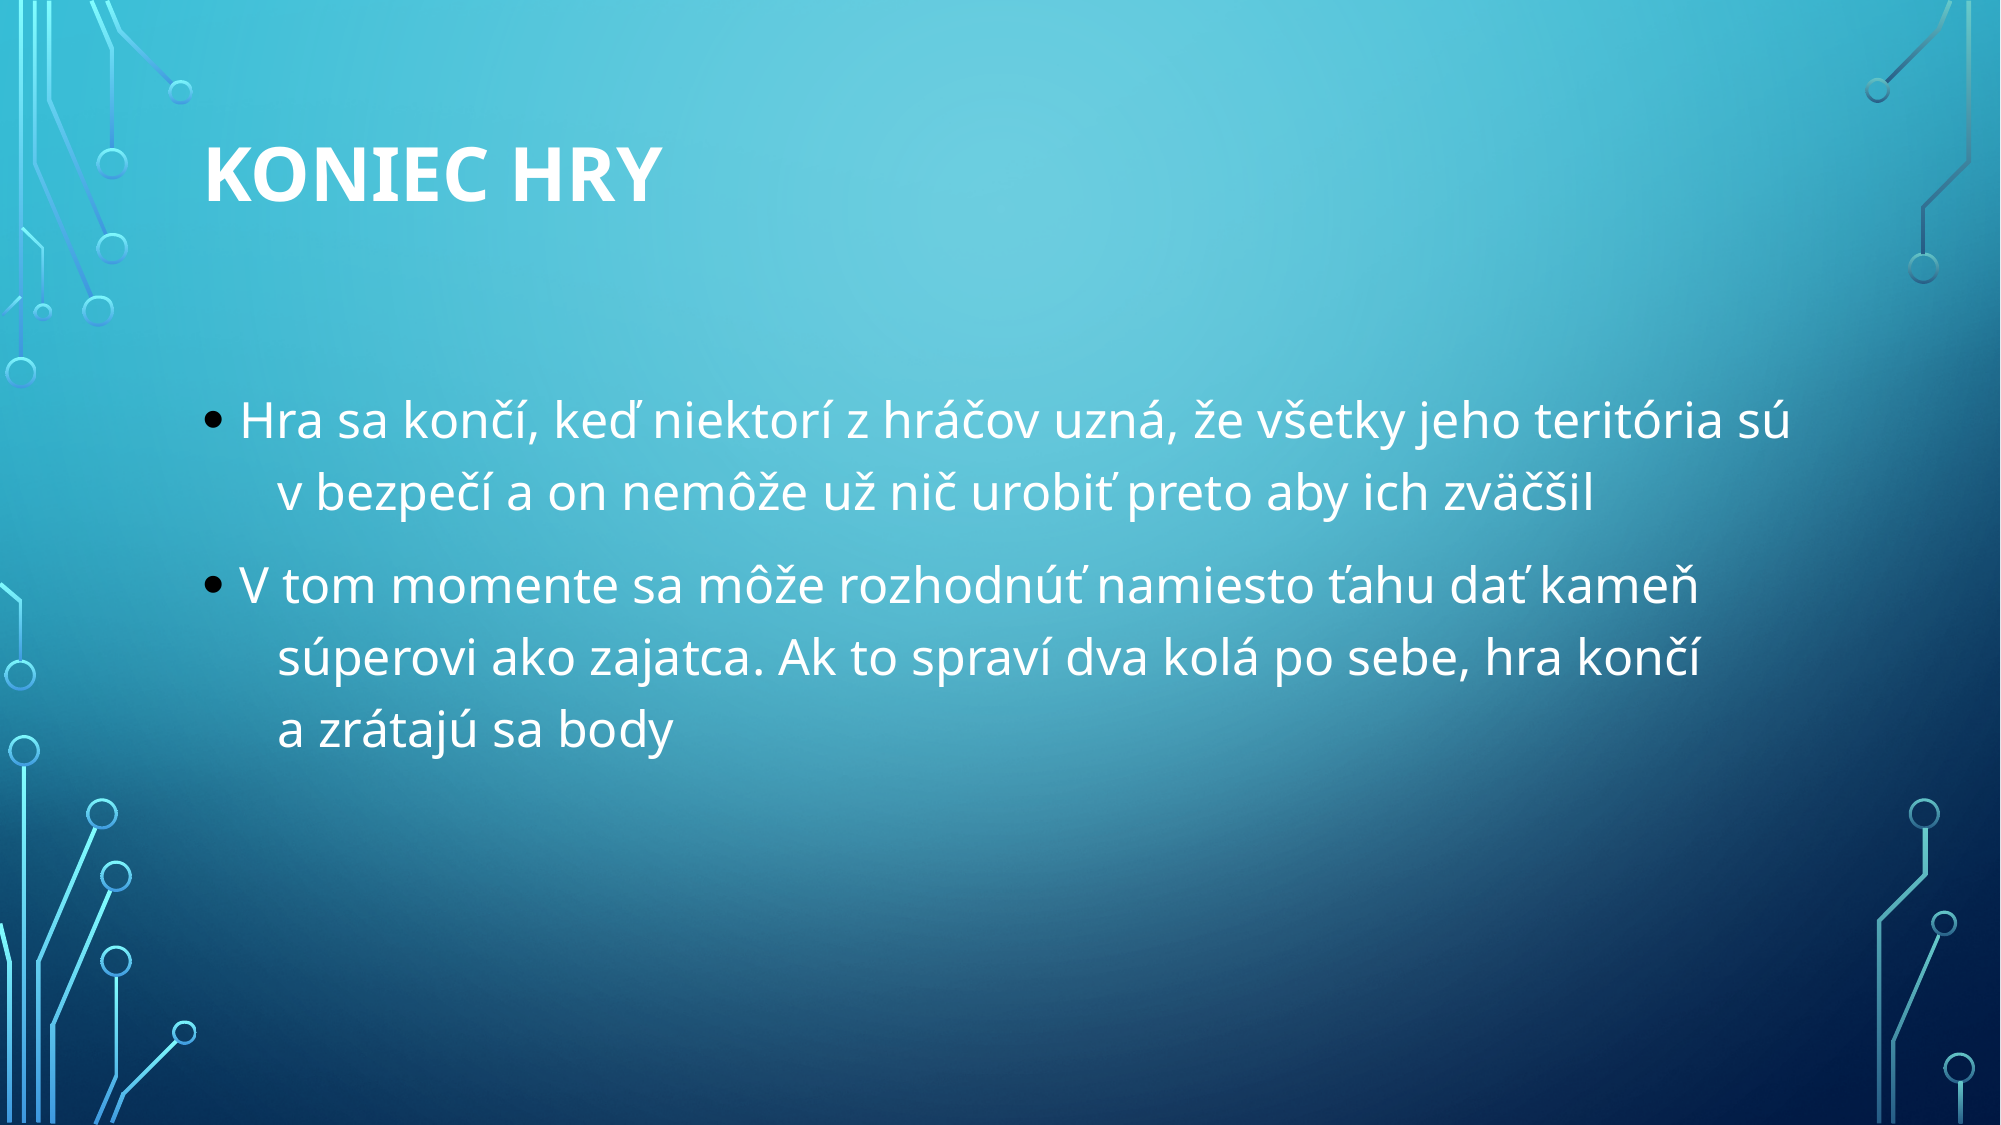

# Koniec hry
Hra sa končí, keď niektorí z hráčov uzná, že všetky jeho teritória sú v bezpečí a on nemôže už nič urobiť preto aby ich zväčšil
V tom momente sa môže rozhodnúť namiesto ťahu dať kameň súperovi ako zajatca. Ak to spraví dva kolá po sebe, hra končí a zrátajú sa body